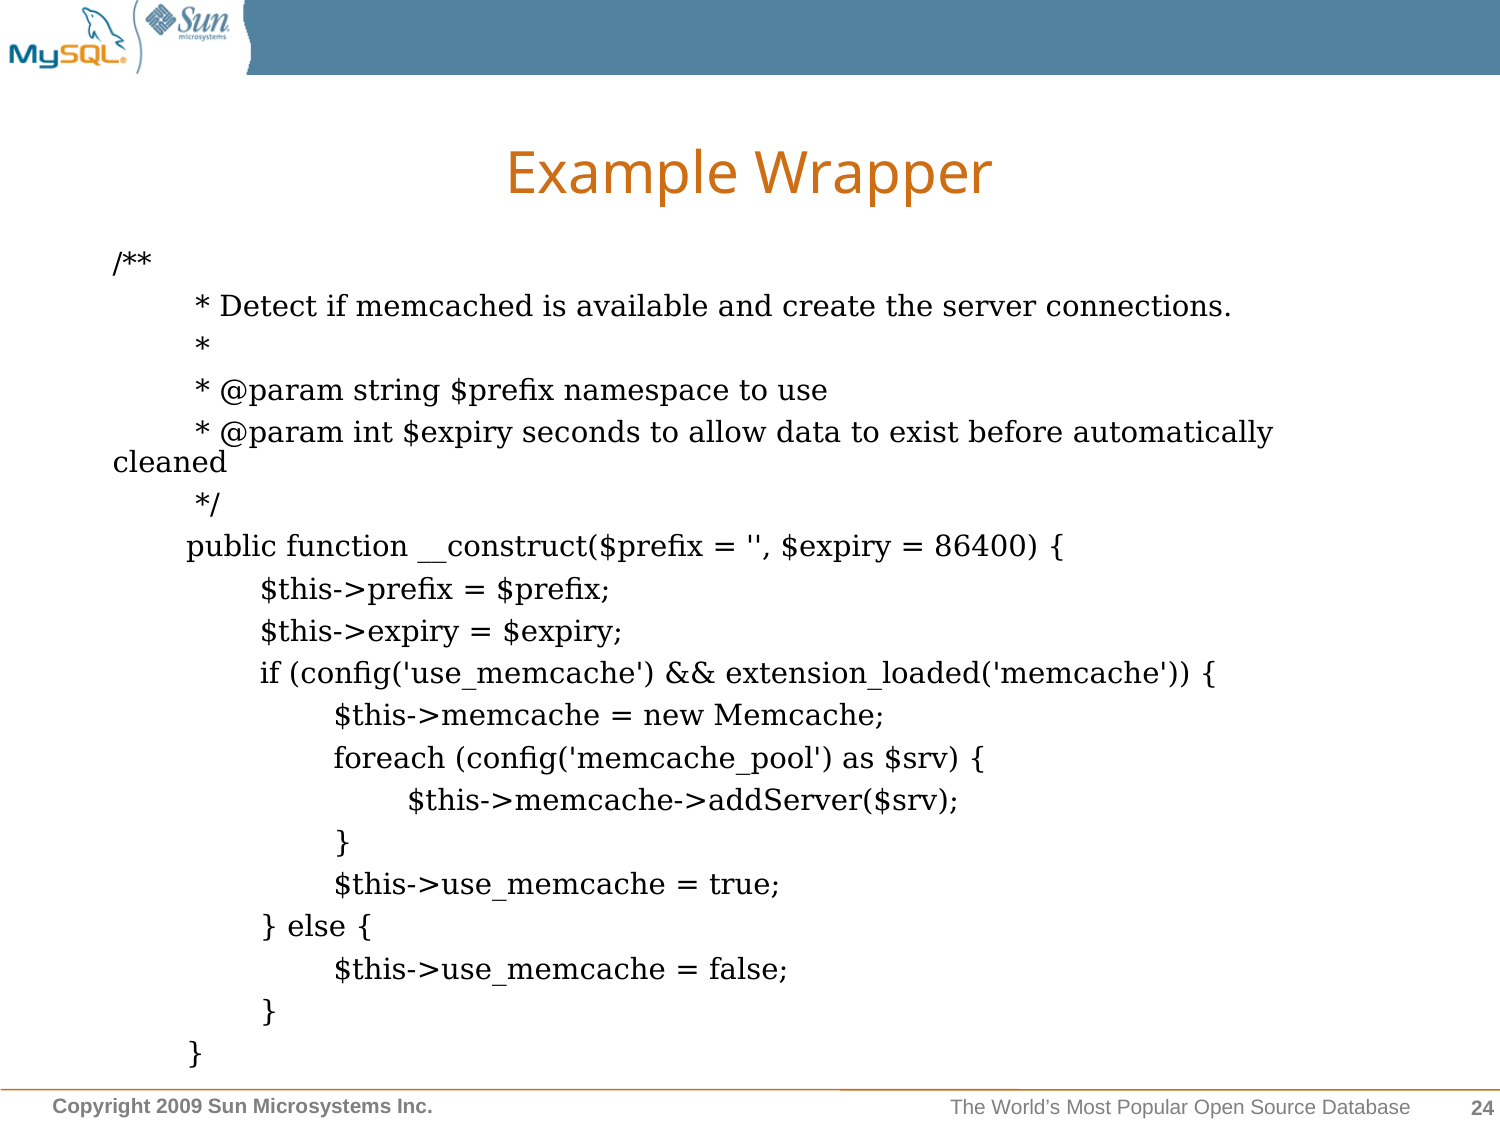

# Example Wrapper
/**
	 * Detect if memcached is available and create the server connections.
	 *
	 * @param string $prefix namespace to use
	 * @param int $expiry seconds to allow data to exist before automatically cleaned
	 */
	public function __construct($prefix = '', $expiry = 86400) {
		$this->prefix = $prefix;
		$this->expiry = $expiry;
		if (config('use_memcache') && extension_loaded('memcache')) {
			$this->memcache = new Memcache;
			foreach (config('memcache_pool') as $srv) {
				$this->memcache->addServer($srv);
			}
			$this->use_memcache = true;
		} else {
			$this->use_memcache = false;
		}
	}